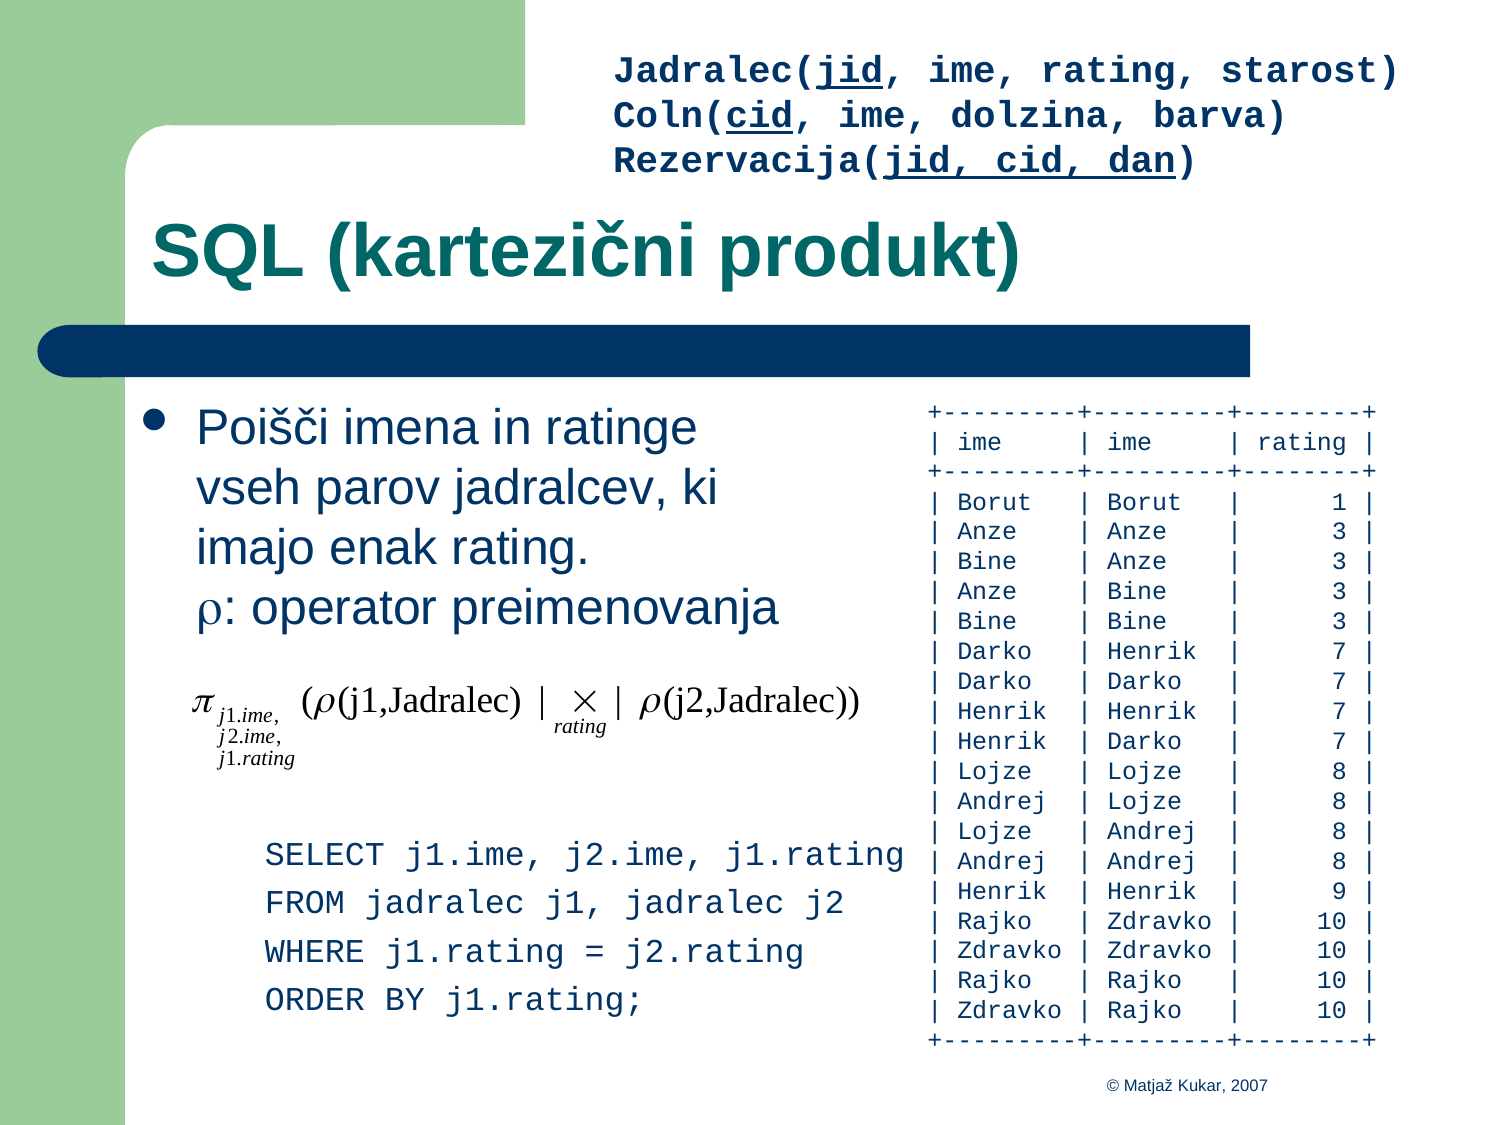

Jadralec(jid, ime, rating, starost)
Coln(cid, ime, dolzina, barva)
Rezervacija(jid, cid, dan)
SQL (kartezični produkt)
# Poišči imena in ratinge vseh parov jadralcev, ki imajo enak rating. : operator preimenovanja
+---------+---------+--------+
| ime | ime | rating |
+---------+---------+--------+
| Borut | Borut | 1 |
| Anze | Anze | 3 |
| Bine | Anze | 3 |
| Anze | Bine | 3 |
| Bine | Bine | 3 |
| Darko | Henrik | 7 |
| Darko | Darko | 7 |
| Henrik | Henrik | 7 |
| Henrik | Darko | 7 |
| Lojze | Lojze | 8 |
| Andrej | Lojze | 8 |
| Lojze | Andrej | 8 |
| Andrej | Andrej | 8 |
| Henrik | Henrik | 9 |
| Rajko | Zdravko | 10 |
| Zdravko | Zdravko | 10 |
| Rajko | Rajko | 10 |
| Zdravko | Rajko | 10 |
+---------+---------+--------+
SELECT j1.ime, j2.ime, j1.rating
FROM jadralec j1, jadralec j2
WHERE j1.rating = j2.rating
ORDER BY j1.rating;
© Matjaž Kukar, 2007